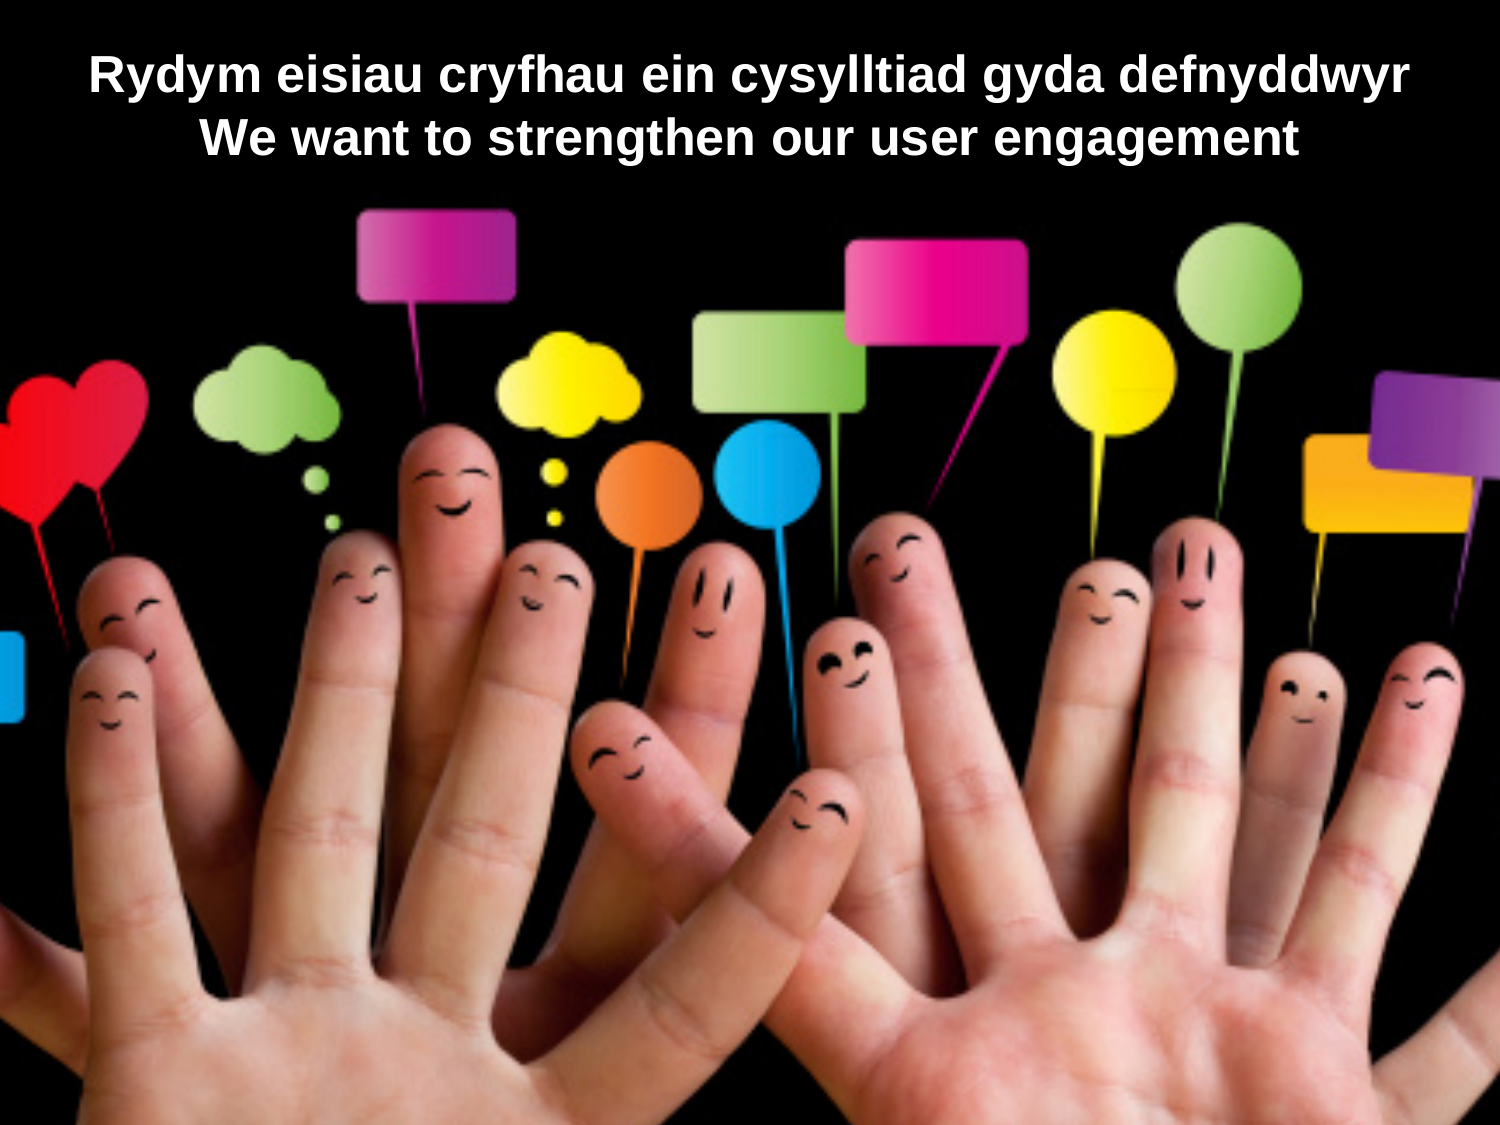

# Rydym eisiau cryfhau ein cysylltiad gyda defnyddwyr We want to strengthen our user engagement